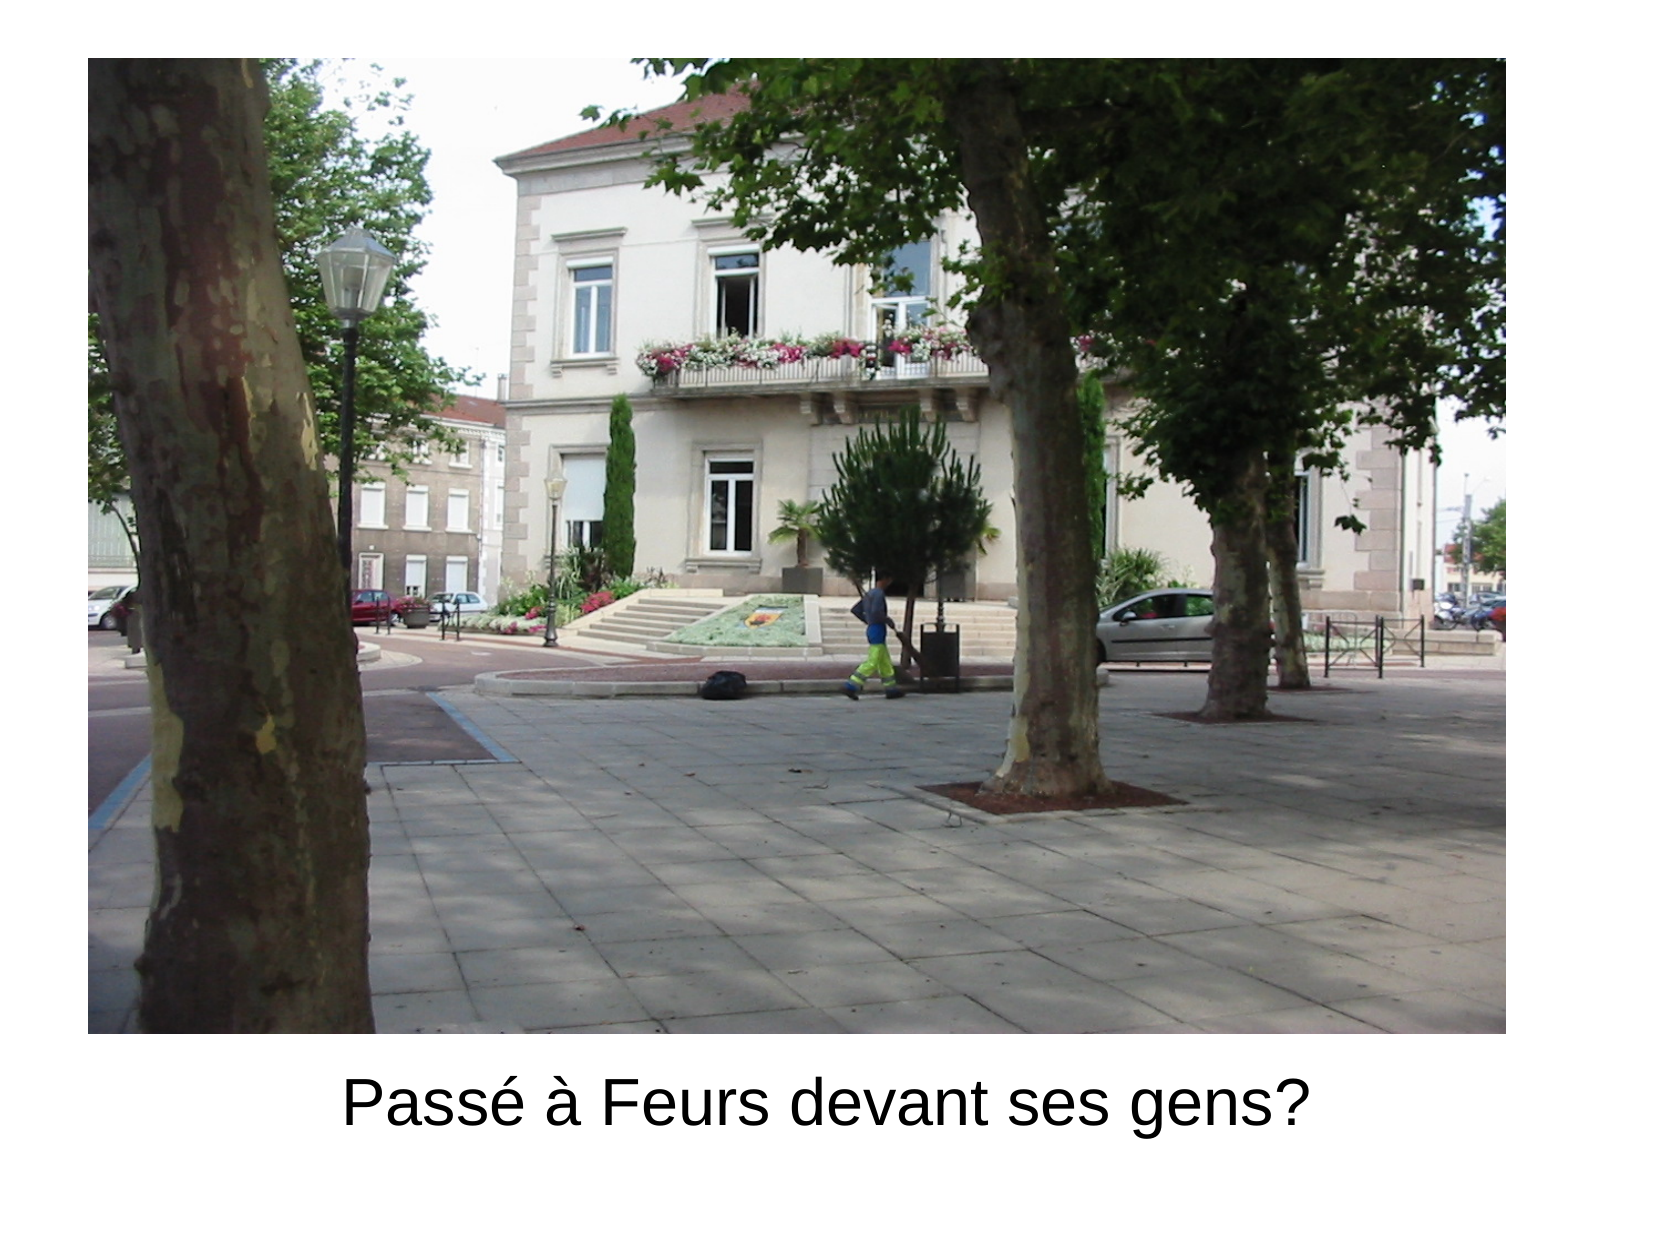

# Passé à Feurs devant ses gens?